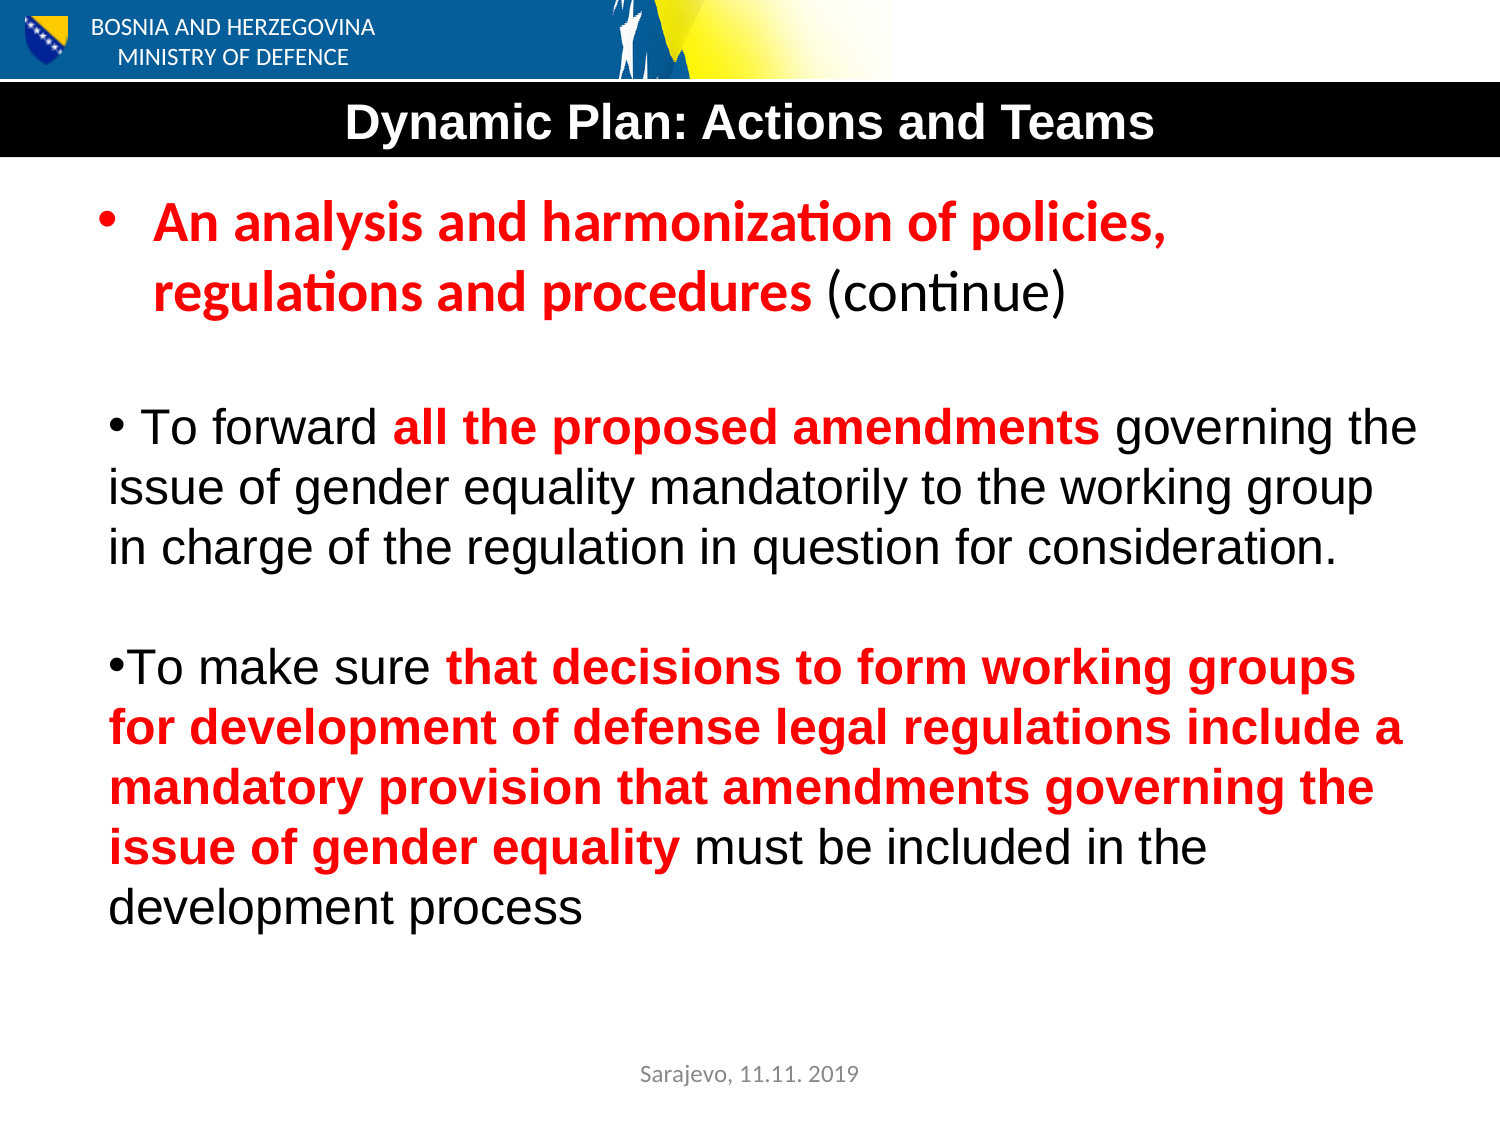

Dynamic Plan: Actions and Teams
# An analysis and harmonization of policies, regulations and procedures (continue)
 To forward all the proposed amendments governing the issue of gender equality mandatorily to the working group in charge of the regulation in question for consideration.
To make sure that decisions to form working groups for development of defense legal regulations include a mandatory provision that amendments governing the issue of gender equality must be included in the development process
Sarajevo, 11.11. 2019